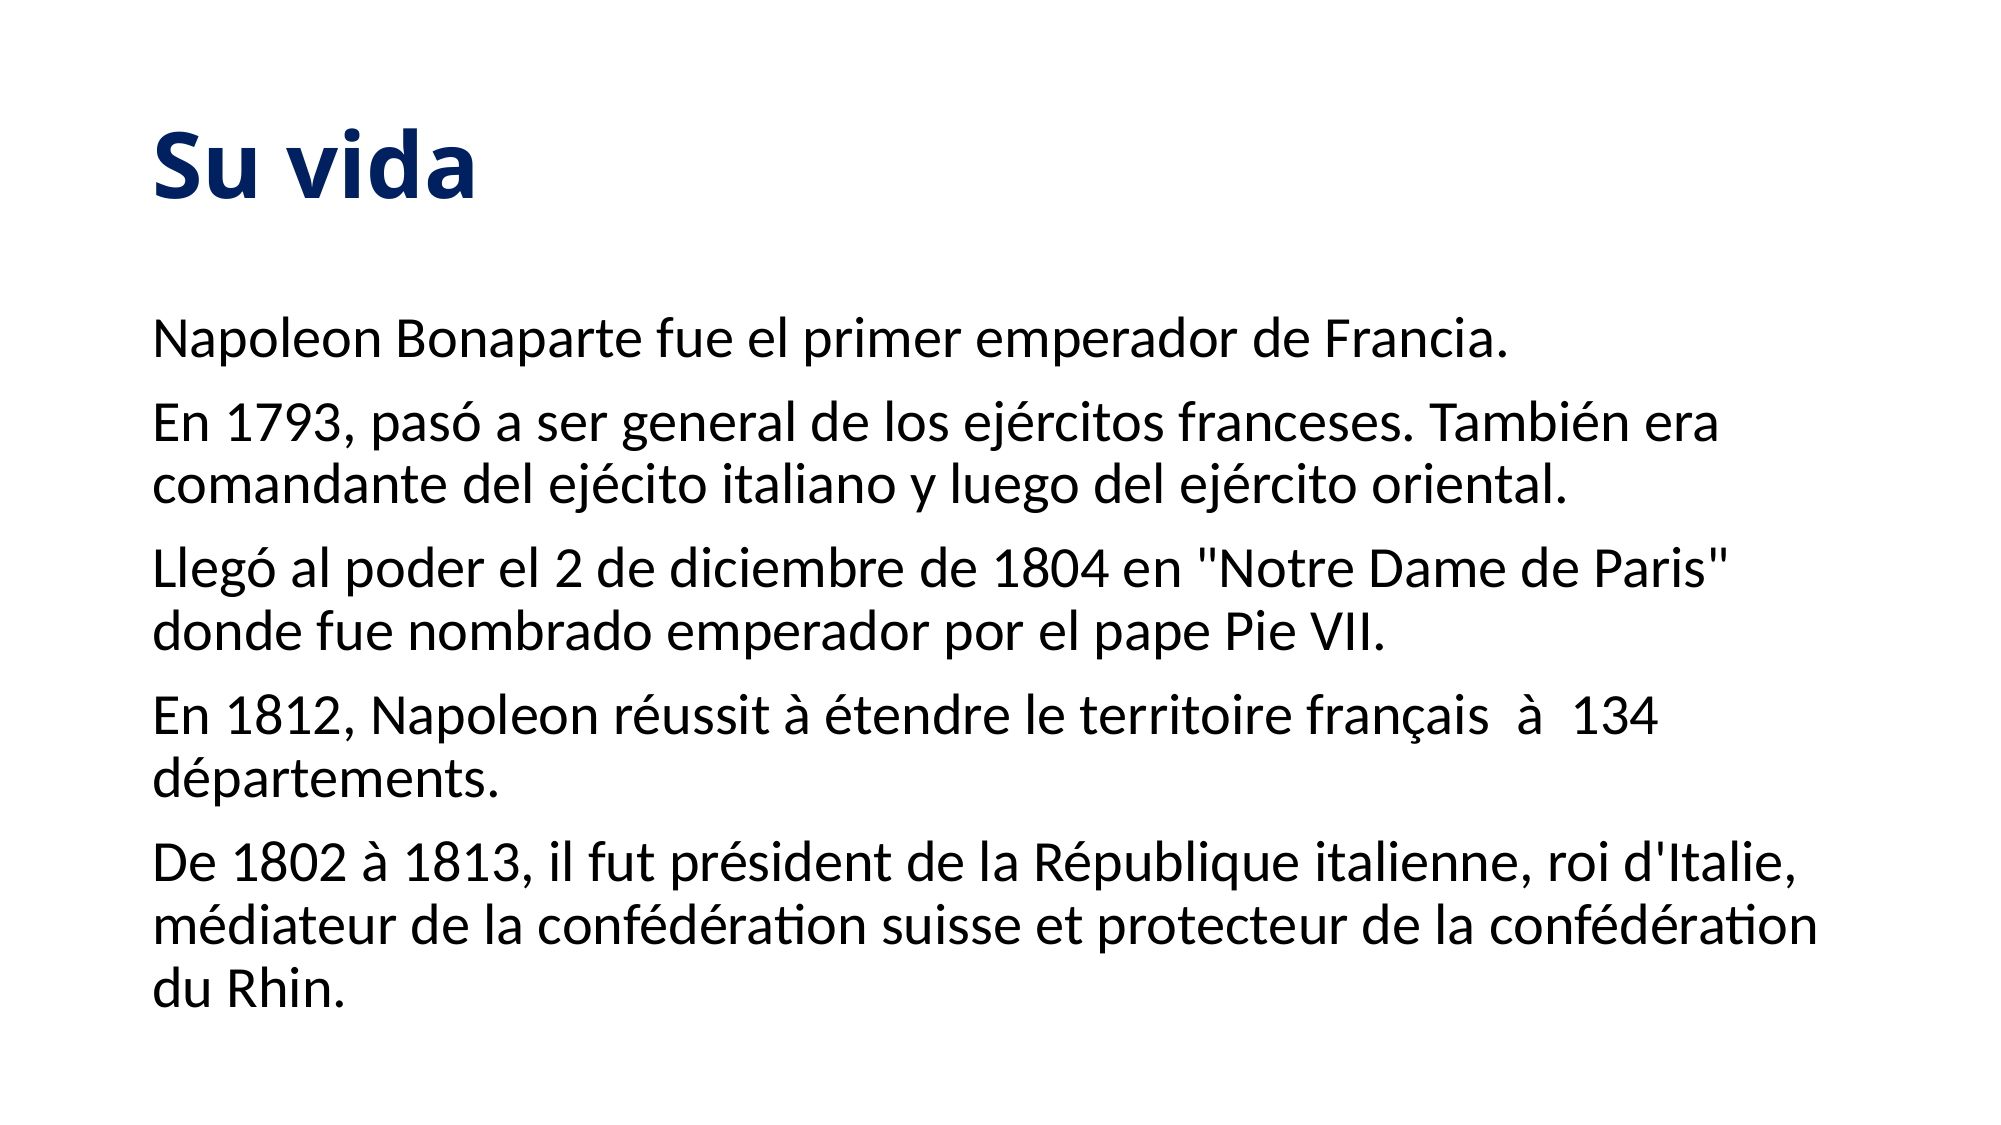

# Su vida
Napoleon Bonaparte fue el primer emperador de Francia.
En 1793, pasó a ser general de los ejércitos franceses. También era comandante del ejécito italiano y luego del ejército oriental.
Llegó al poder el 2 de diciembre de 1804 en "Notre Dame de Paris" donde fue nombrado emperador por el pape Pie VII.
En 1812, Napoleon réussit à étendre le territoire français à 134 départements.
De 1802 à 1813, il fut président de la République italienne, roi d'Italie, médiateur de la confédération suisse et protecteur de la confédération du Rhin.